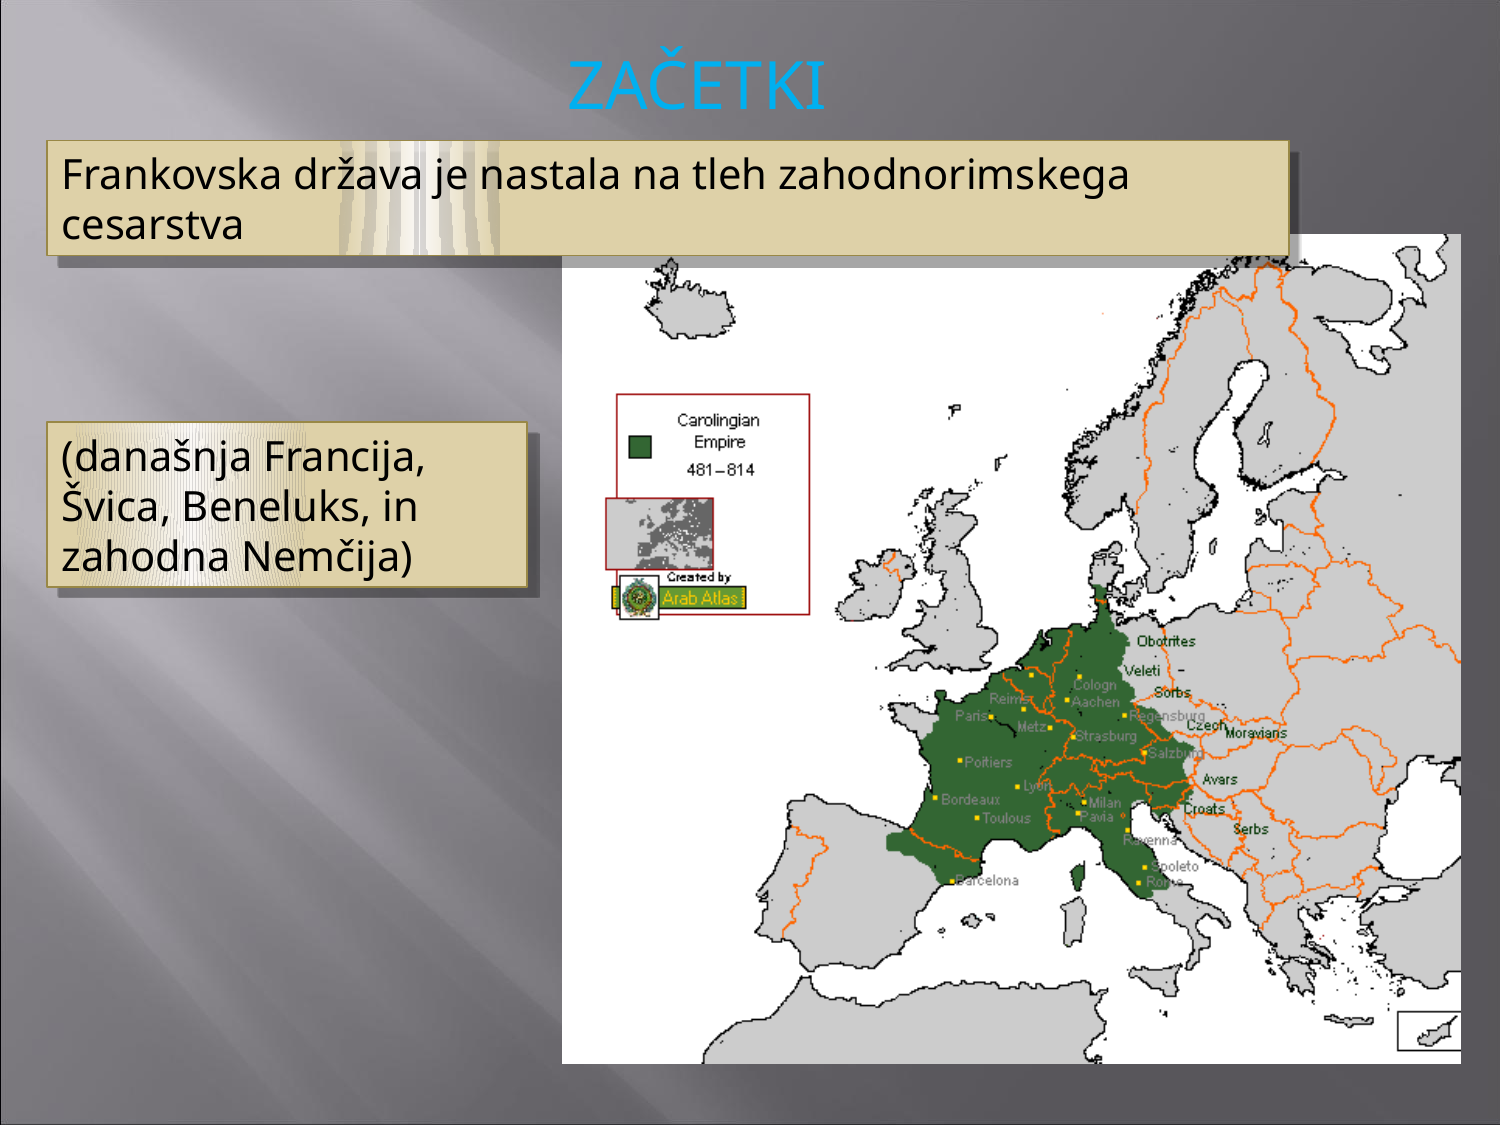

ZAČETKI
Frankovska država je nastala na tleh zahodnorimskega cesarstva
(današnja Francija, Švica, Beneluks, in zahodna Nemčija)